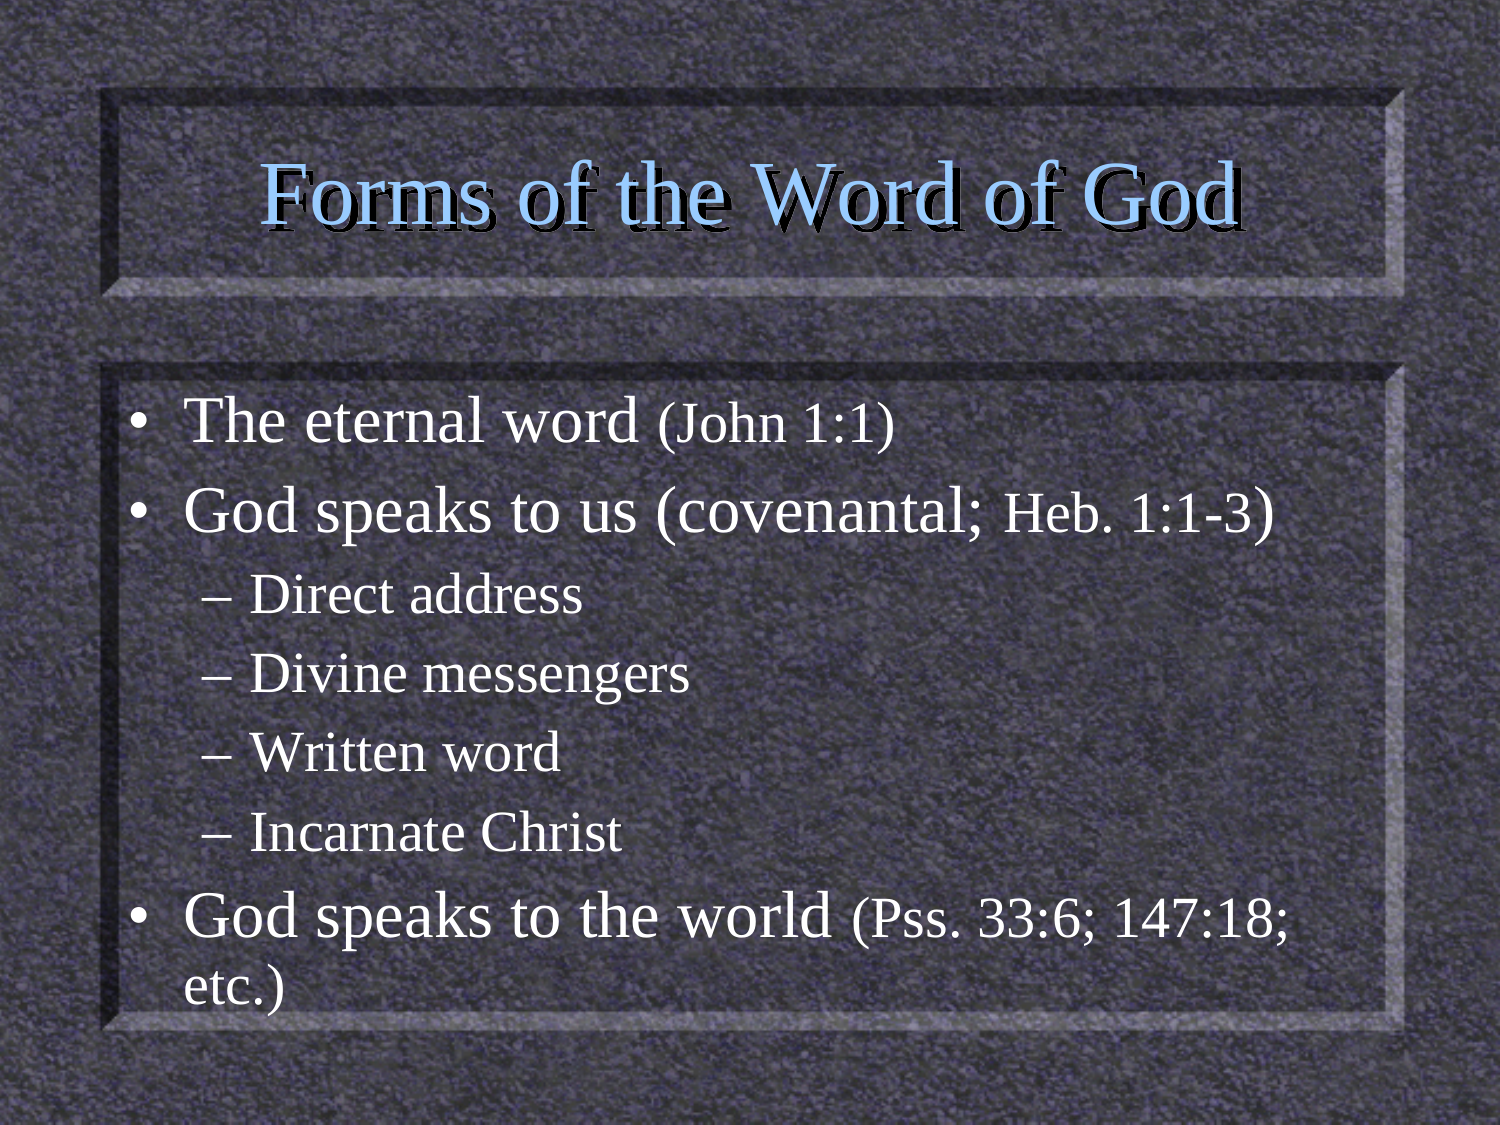

# Forms of the Word of God
The eternal word (John 1:1)
God speaks to us (covenantal; Heb. 1:1-3)
Direct address
Divine messengers
Written word
Incarnate Christ
God speaks to the world (Pss. 33:6; 147:18; etc.)